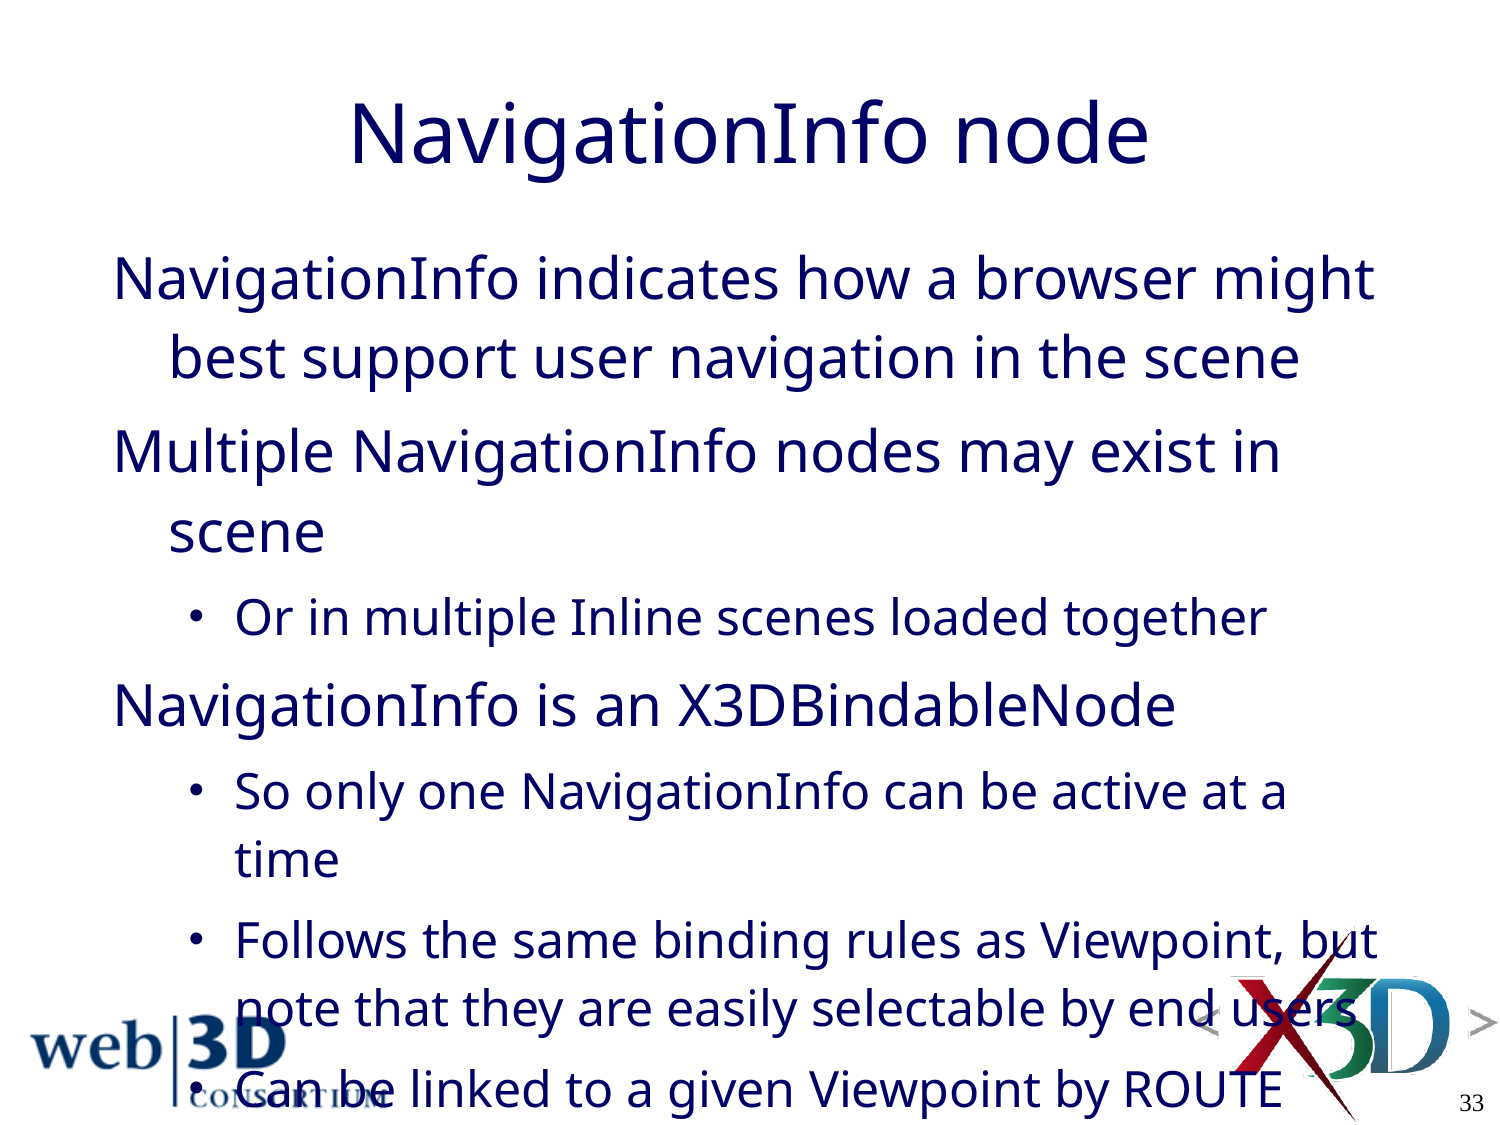

# NavigationInfo node
NavigationInfo indicates how a browser might best support user navigation in the scene
Multiple NavigationInfo nodes may exist in scene
Or in multiple Inline scenes loaded together
NavigationInfo is an X3DBindableNode
So only one NavigationInfo can be active at a time
Follows the same binding rules as Viewpoint, but note that they are easily selectable by end users
Can be linked to a given Viewpoint by ROUTE that connects isBound of one node to set_bind of other